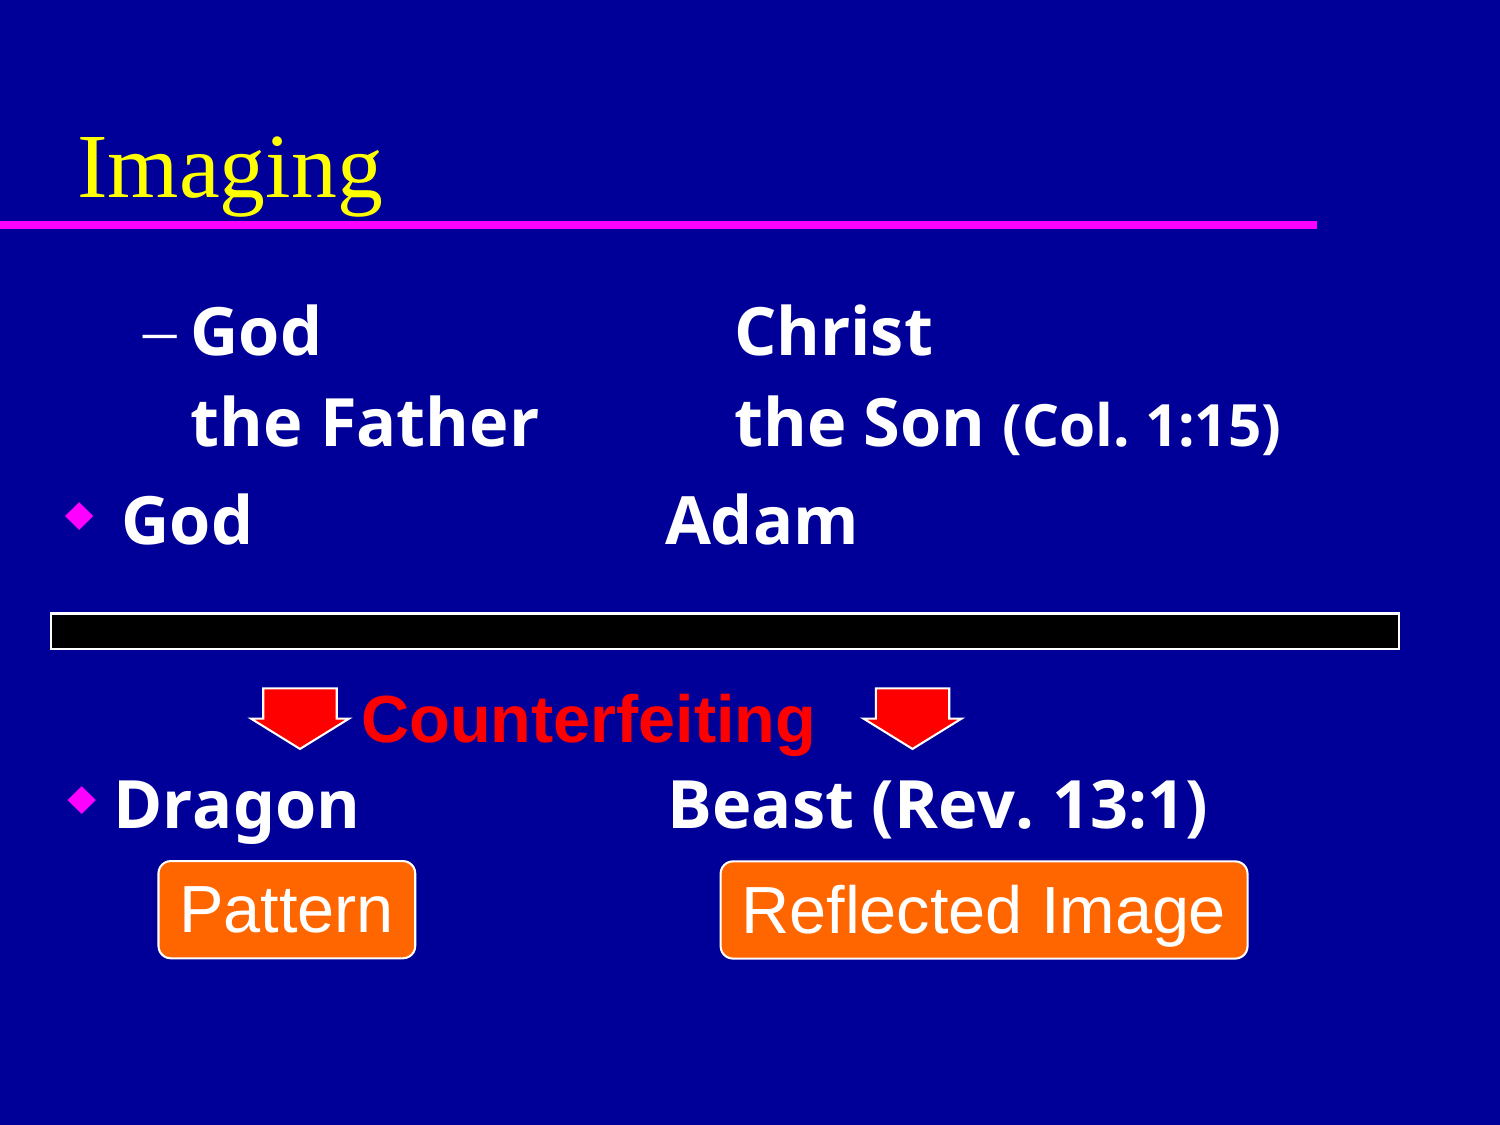

# Imaging
God			Christ
the Father		the Son (Col. 1:15)
God			Adam
Counterfeiting
 Dragon			Beast (Rev. 13:1)
Pattern
Reflected Image